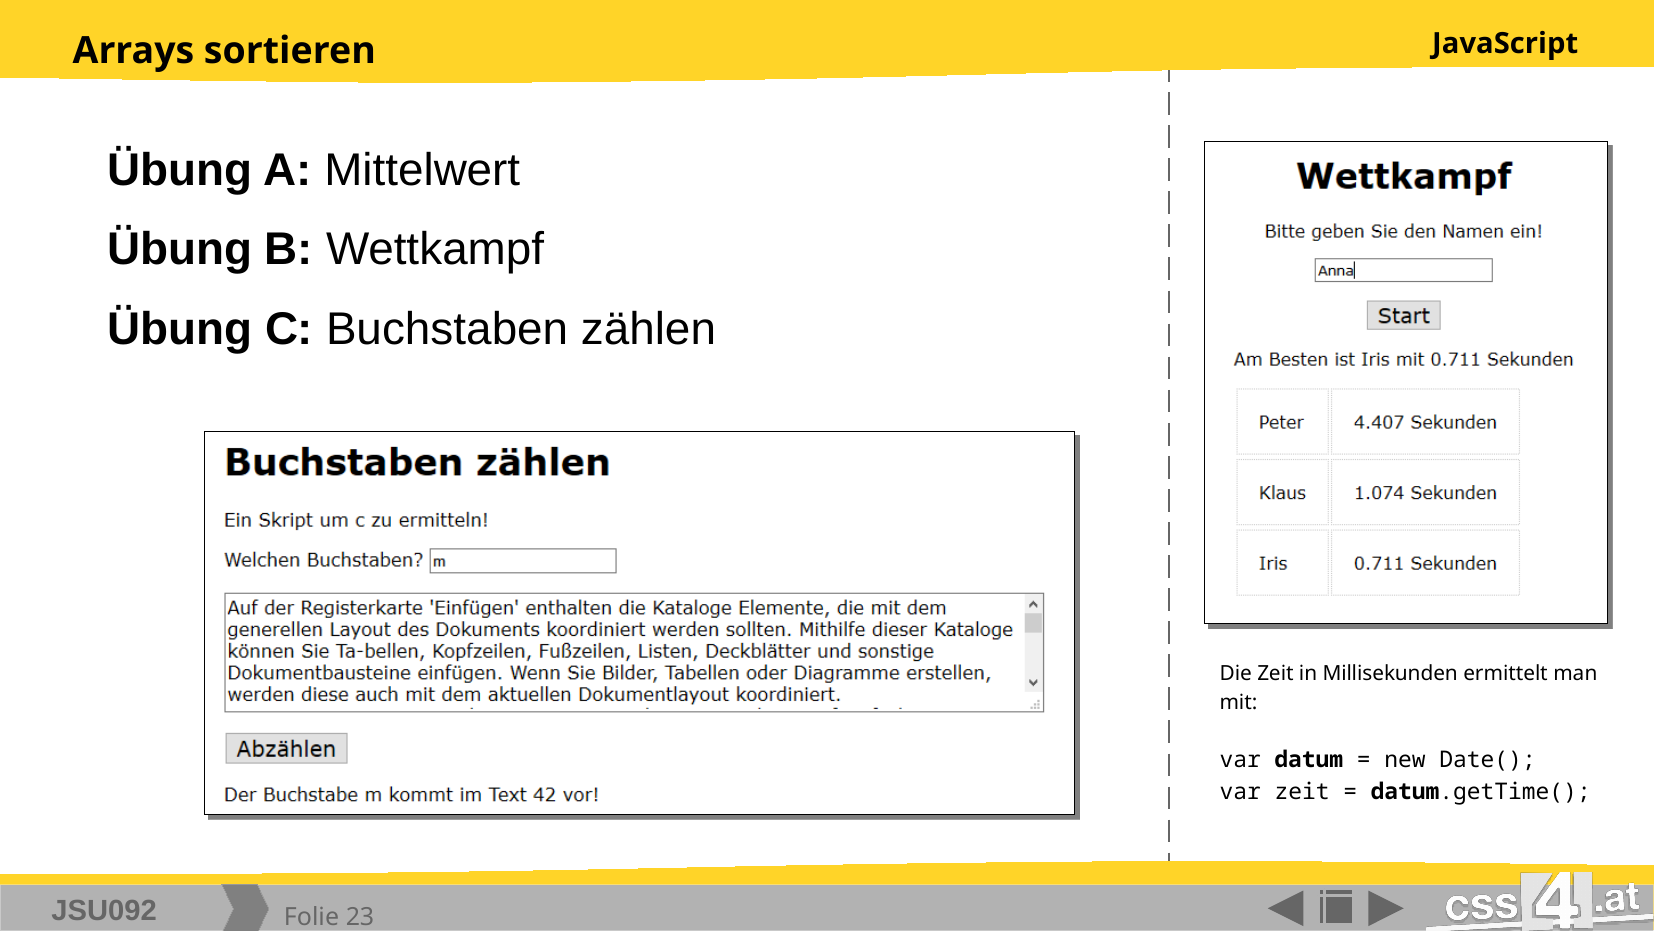

JavaScript
Arrays sortieren
Übung A: Mittelwert
Übung B: Wettkampf
Übung C: Buchstaben zählen
Die Zeit in Millisekunden ermittelt man mit:
var datum = new Date();
var zeit = datum.getTime();
JSU092
Folie